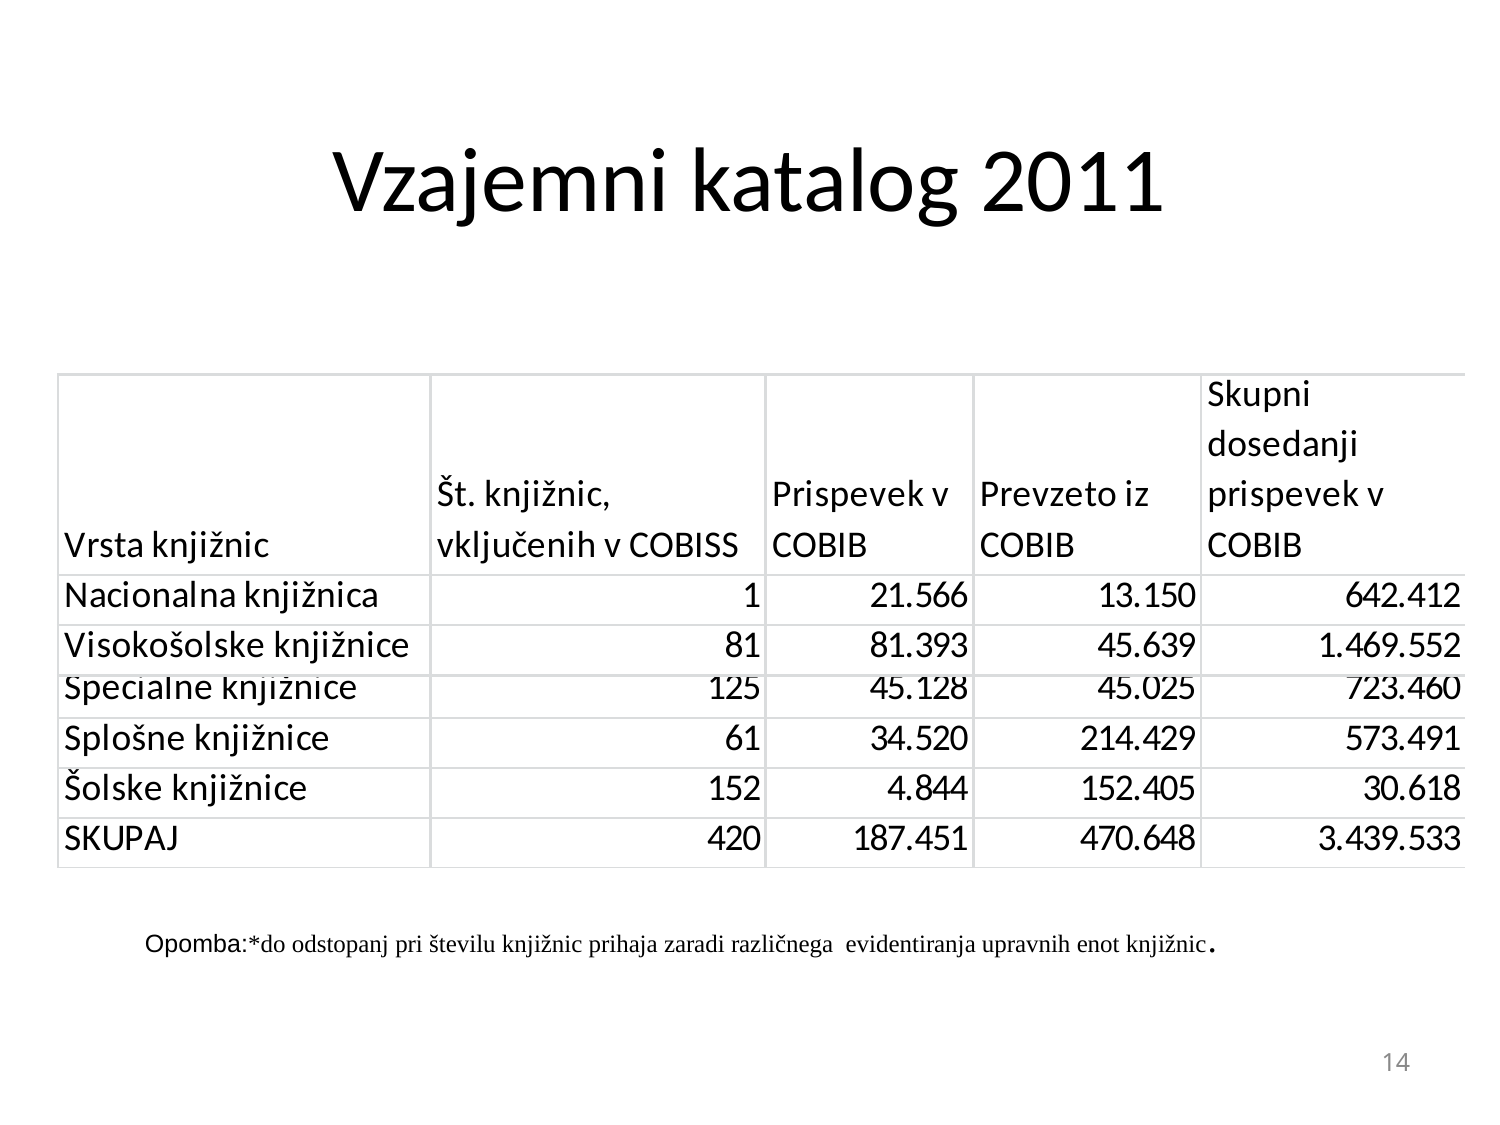

# Vzajemni katalog 2011
Opomba:*do odstopanj pri številu knjižnic prihaja zaradi različnega evidentiranja upravnih enot knjižnic.